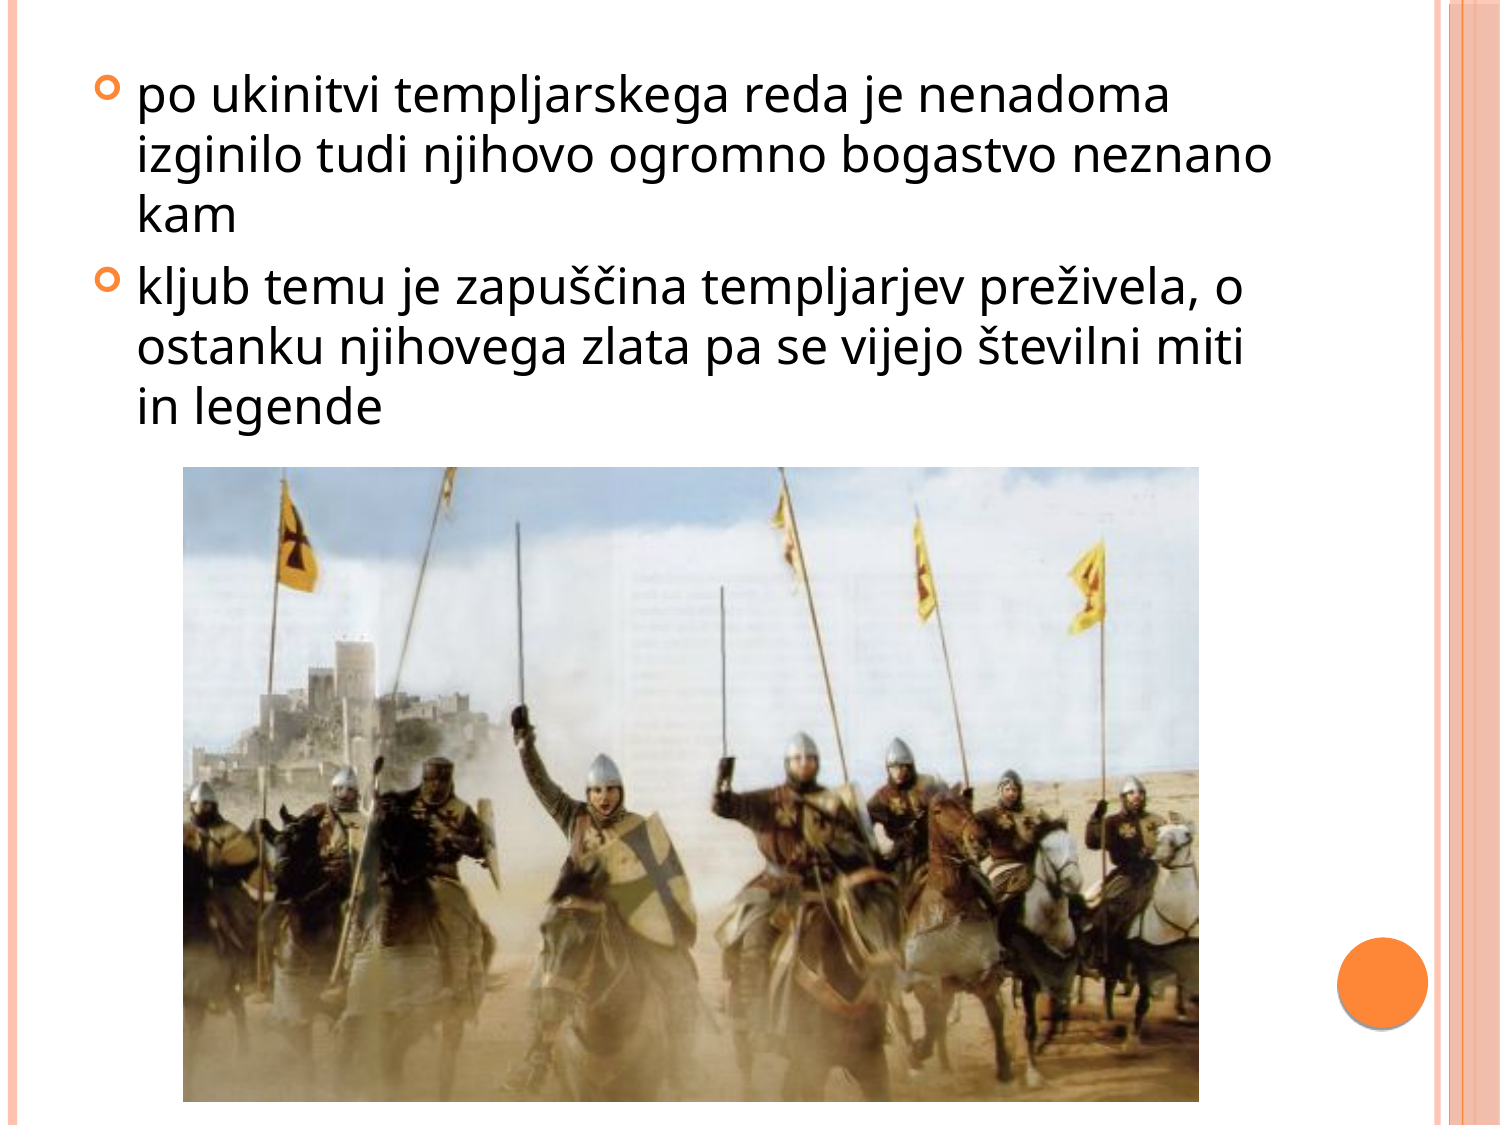

#
po ukinitvi templjarskega reda je nenadoma izginilo tudi njihovo ogromno bogastvo neznano kam
kljub temu je zapuščina templjarjev preživela, o ostanku njihovega zlata pa se vijejo številni miti in legende